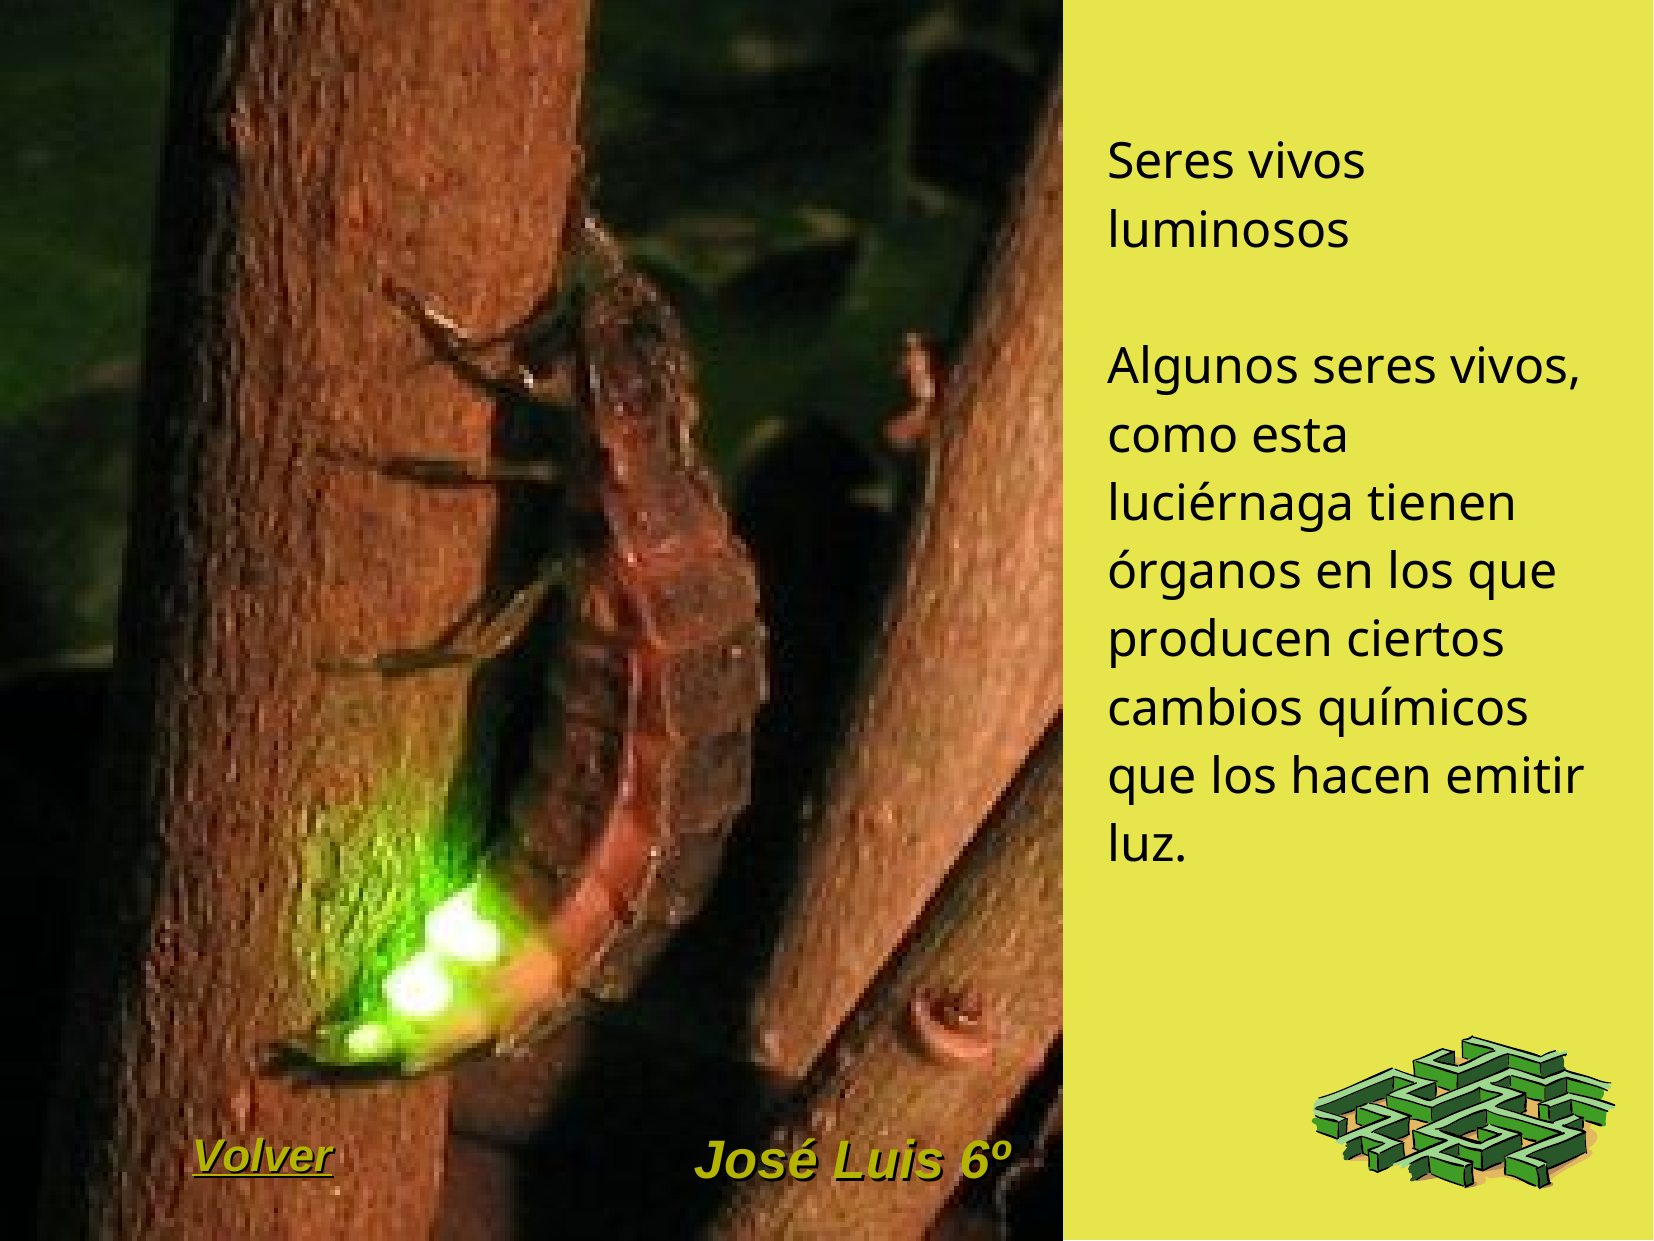

Seres vivos luminosos
Algunos seres vivos, como esta luciérnaga tienen órganos en los que producen ciertos cambios químicos que los hacen emitir luz.
Volver
José Luis 6º